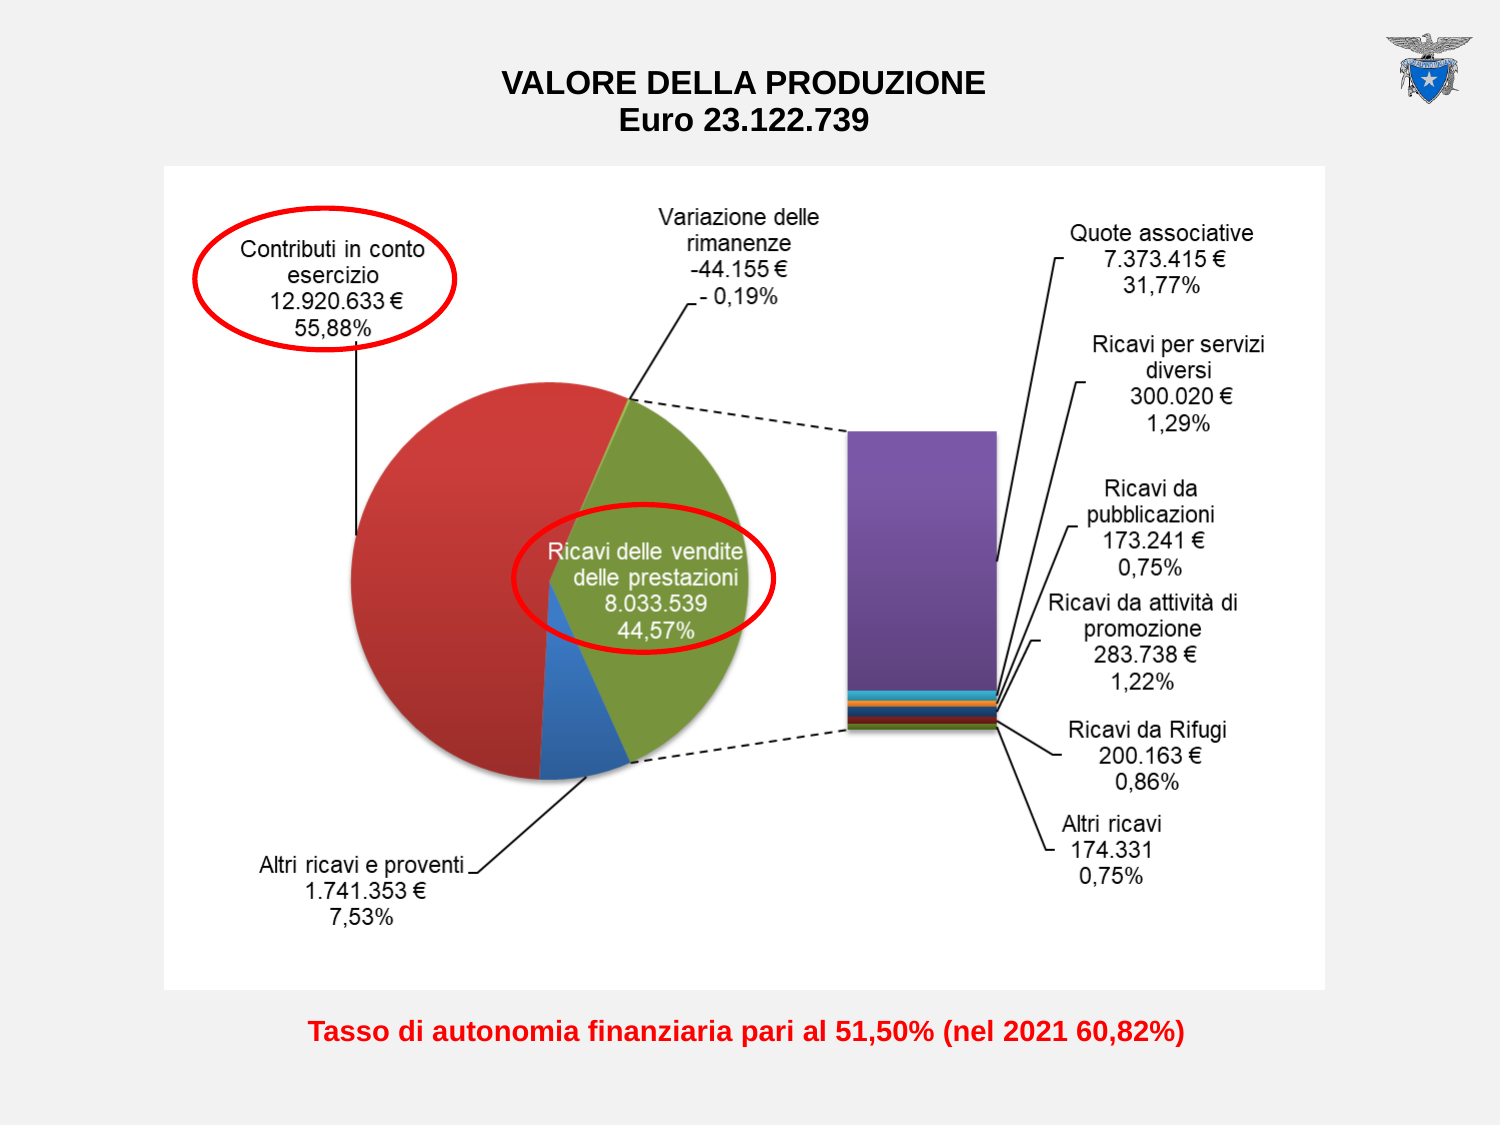

VALORE DELLA PRODUZIONE
Euro 23.122.739
Tasso di autonomia finanziaria pari al 51,50% (nel 2021 60,82%)